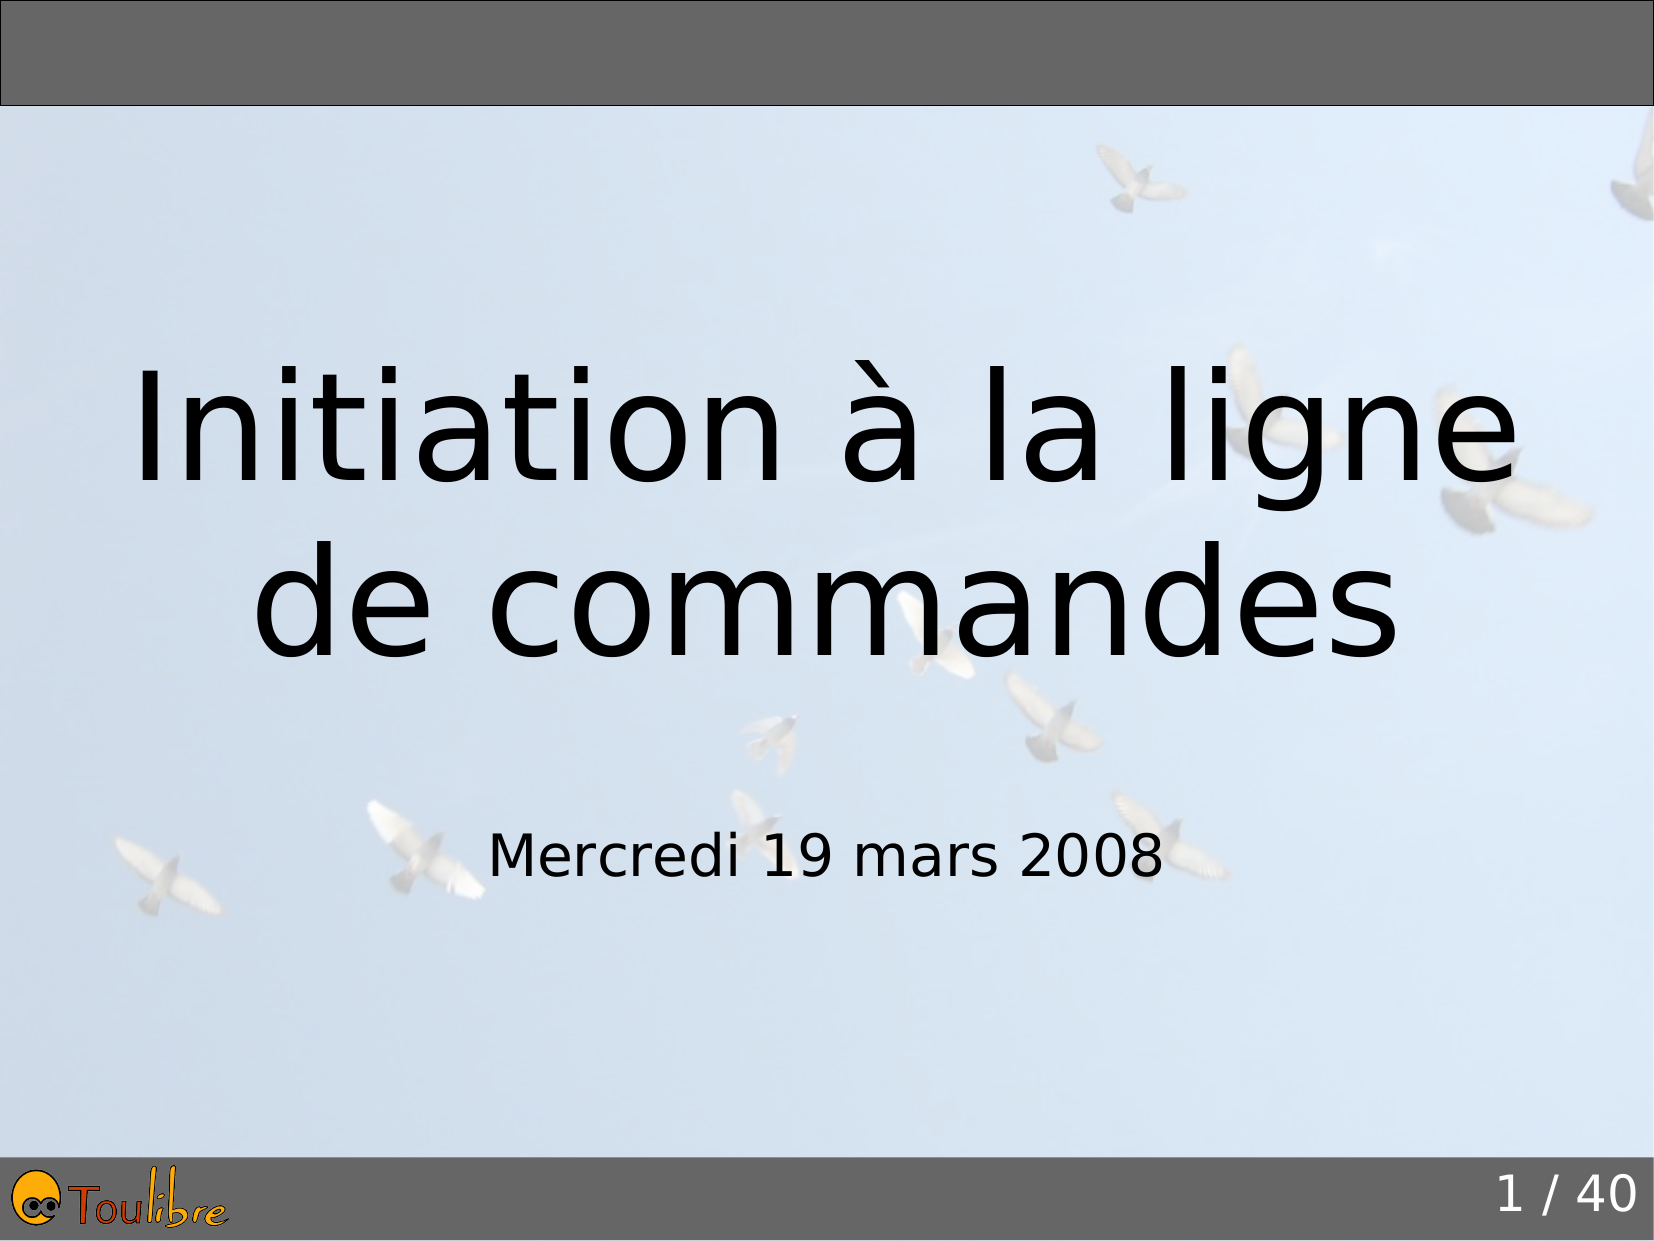

Initiation à la ligne de commandes
Mercredi 19 mars 2008